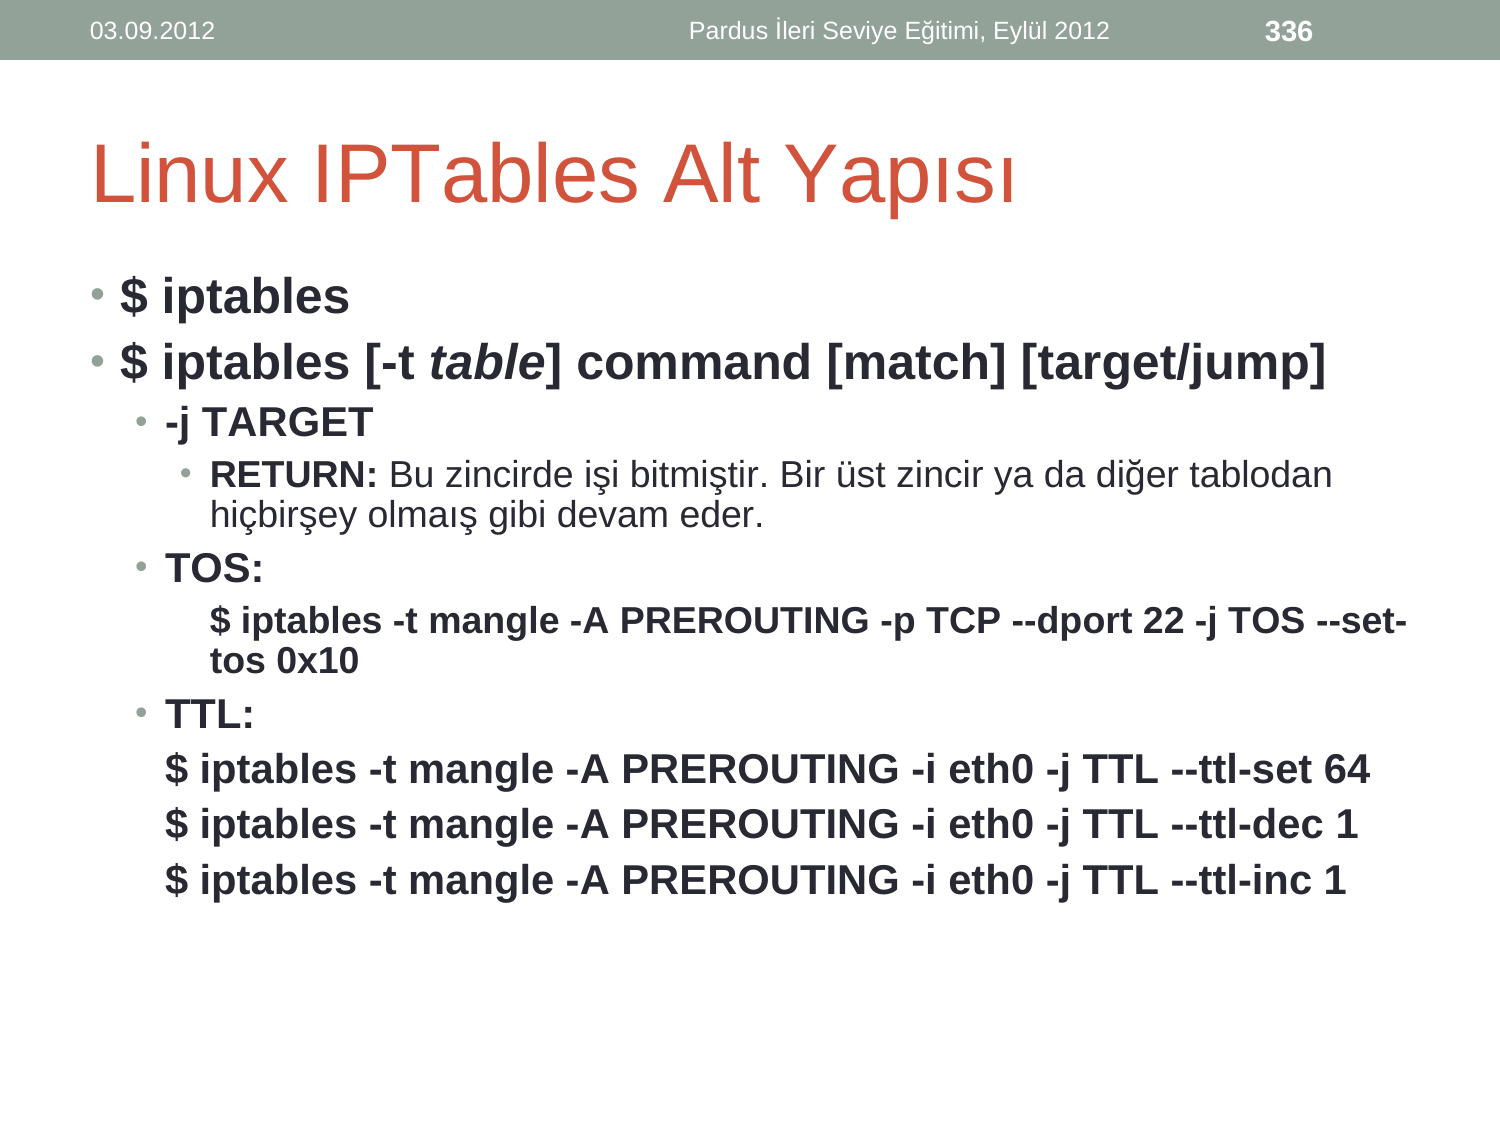

03.09.2012
Pardus İleri Seviye Eğitimi, Eylül 2012
# Linux IPTables Alt Yapısı
$ iptables
$ iptables [-t table] command [match] [target/jump]
-j TARGET
RETURN: Bu zincirde işi bitmiştir. Bir üst zincir ya da diğer tablodan hiçbirşey olmaış gibi devam eder.
TOS:
	$ iptables -t mangle -A PREROUTING -p TCP --dport 22 -j TOS --set-tos 0x10
TTL:
	$ iptables -t mangle -A PREROUTING -i eth0 -j TTL --ttl-set 64
	$ iptables -t mangle -A PREROUTING -i eth0 -j TTL --ttl-dec 1
	$ iptables -t mangle -A PREROUTING -i eth0 -j TTL --ttl-inc 1